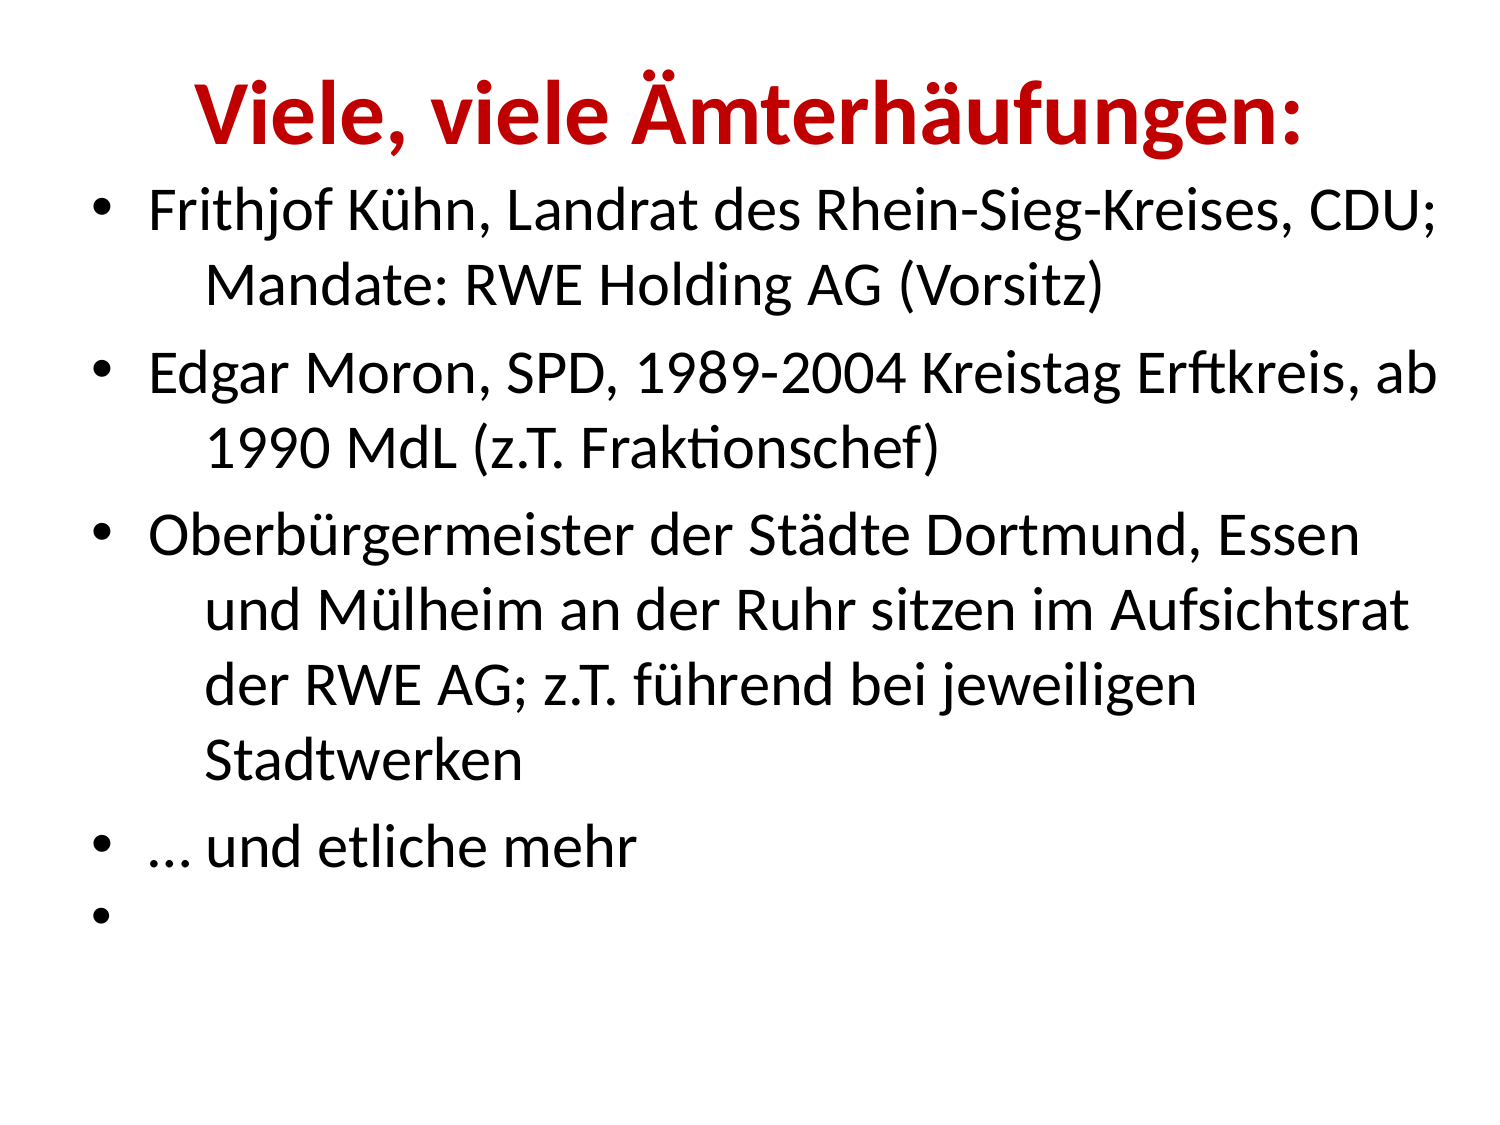

# Viele, viele Ämterhäufungen:
Hermann-Josef Arentz: ab 1980 MdL, erhielt jährlich 60.000 € als RWE-„Angestellter“
Werner Bischoff: MdL und RWE-Power Aufsichtsrat
Wolfgang Clement: bis 1992 Aufsichtsrat Rheinbraun, ab 1990 Minister in NRW, bis 2005 Bundeswirtschaftsminister, danach RWE Power Aufsichtsrat
Gregor Golland, CDU-MdL, Aufsichtsrat und Angestellter bei RWE
Norbert Glanke, SPD-MdEP, Vizepräsident der Europäischen Energiestiftung (Lobbyist, u.a. RWE)
Frithjof Kühn, Landrat des Rhein-Sieg-Kreises, CDU; Mandate: RWE Holding AG (Vorsitz)
Edgar Moron, SPD, 1989-2004 Kreistag Erftkreis, ab 1990 MdL (z.T. Fraktionschef)
Oberbürgermeister der Städte Dortmund, Essen und Mülheim an der Ruhr sitzen im Aufsichtsrat der RWE AG; z.T. führend bei jeweiligen Stadtwerken
… und etliche mehr